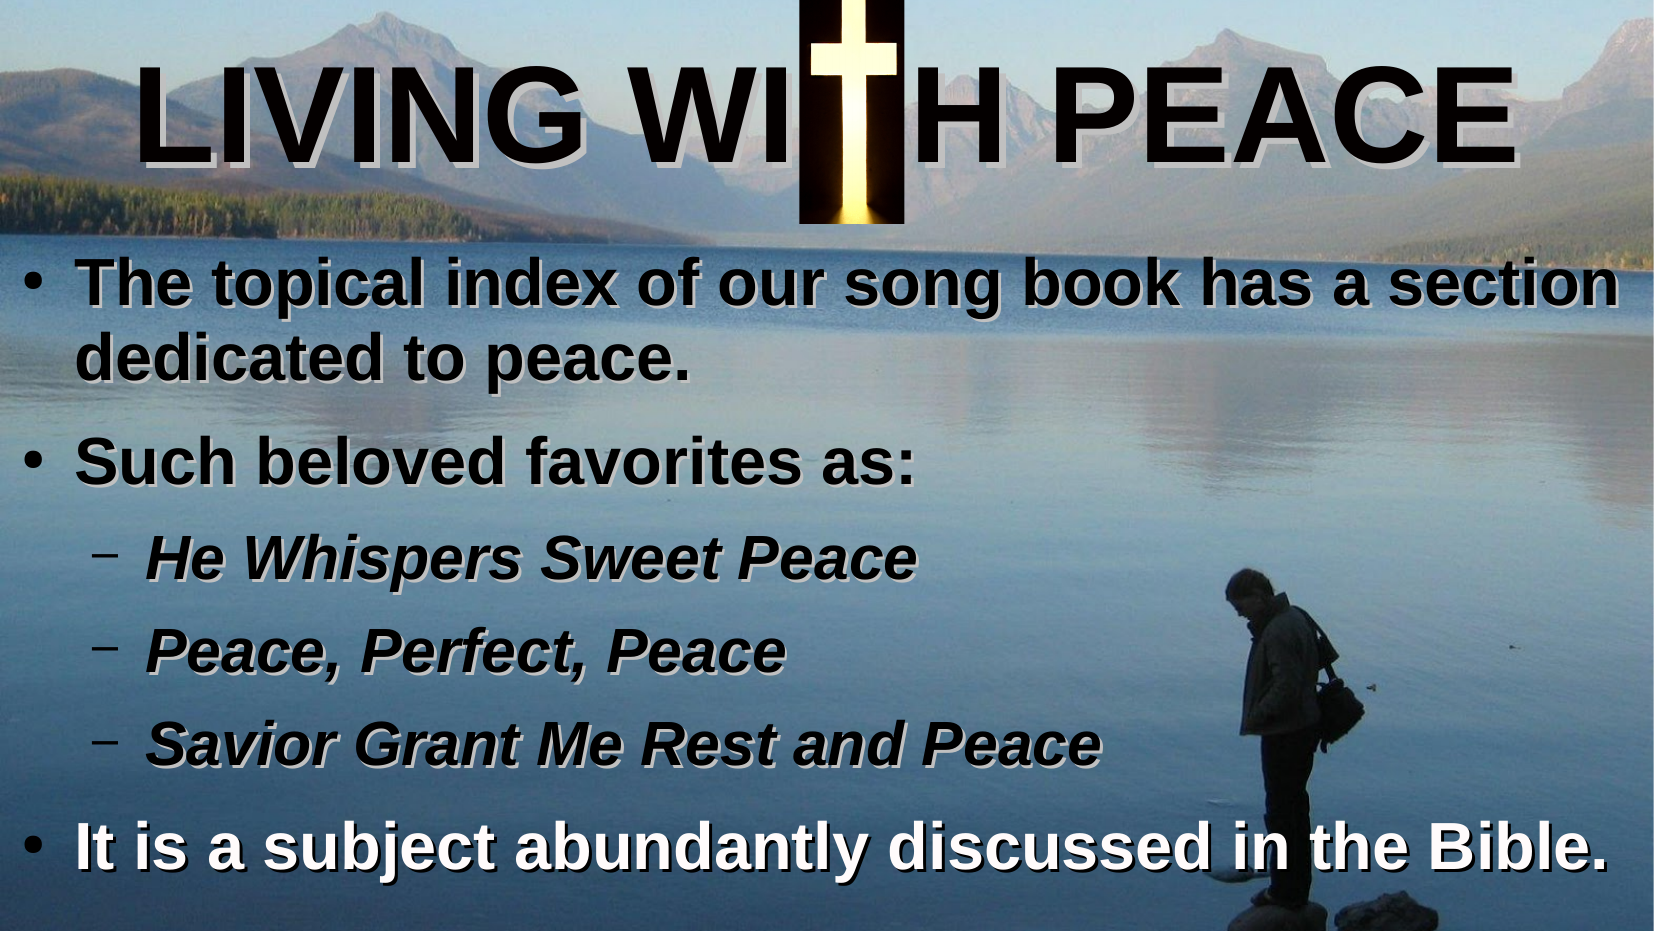

# LIVING WI H PEACE
The topical index of our song book has a section dedicated to peace.
Such beloved favorites as:
He Whispers Sweet Peace
Peace, Perfect, Peace
Savior Grant Me Rest and Peace
It is a subject abundantly discussed in the Bible.